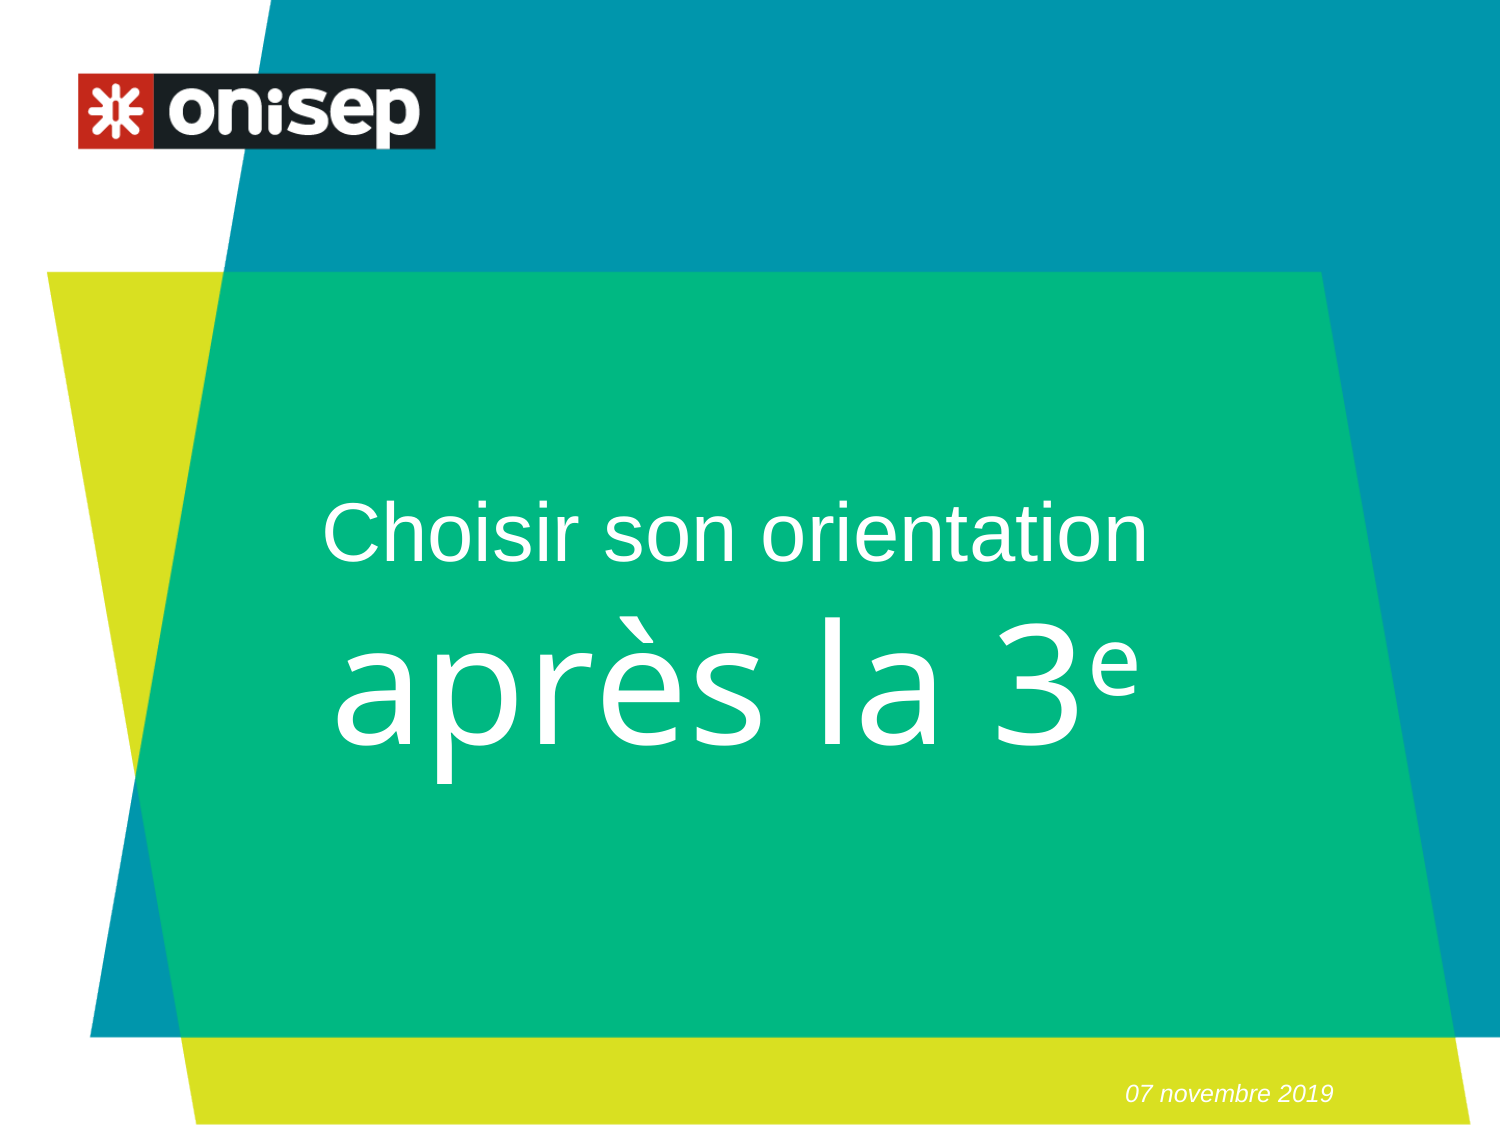

Choisir son orientation
après la 3e
07 novembre 2019